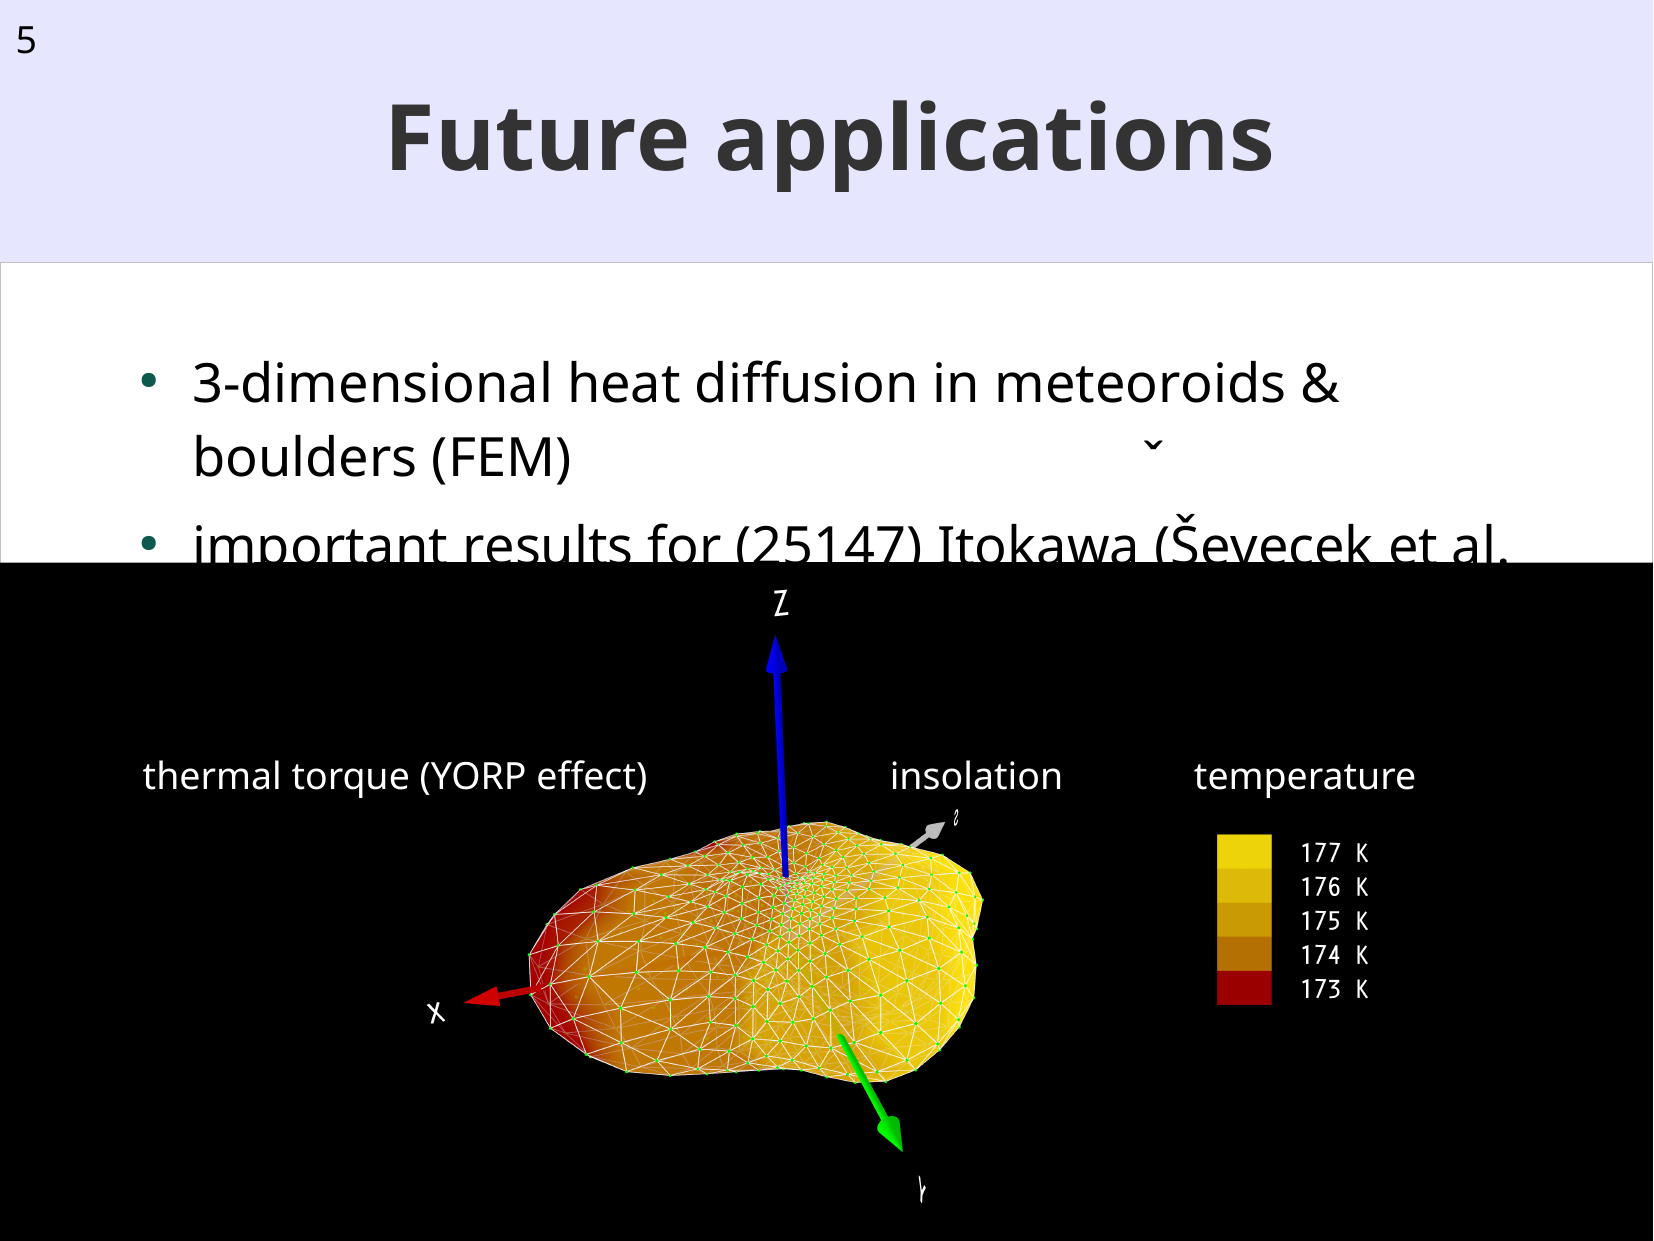

5
# Future applications
3-dimensional heat diffusion in meteoroids & boulders (FEM)
important results for (25147) Itokawa (Ševecek et al. 2015)
ˇ
thermal torque (YORP effect)
insolation
temperature